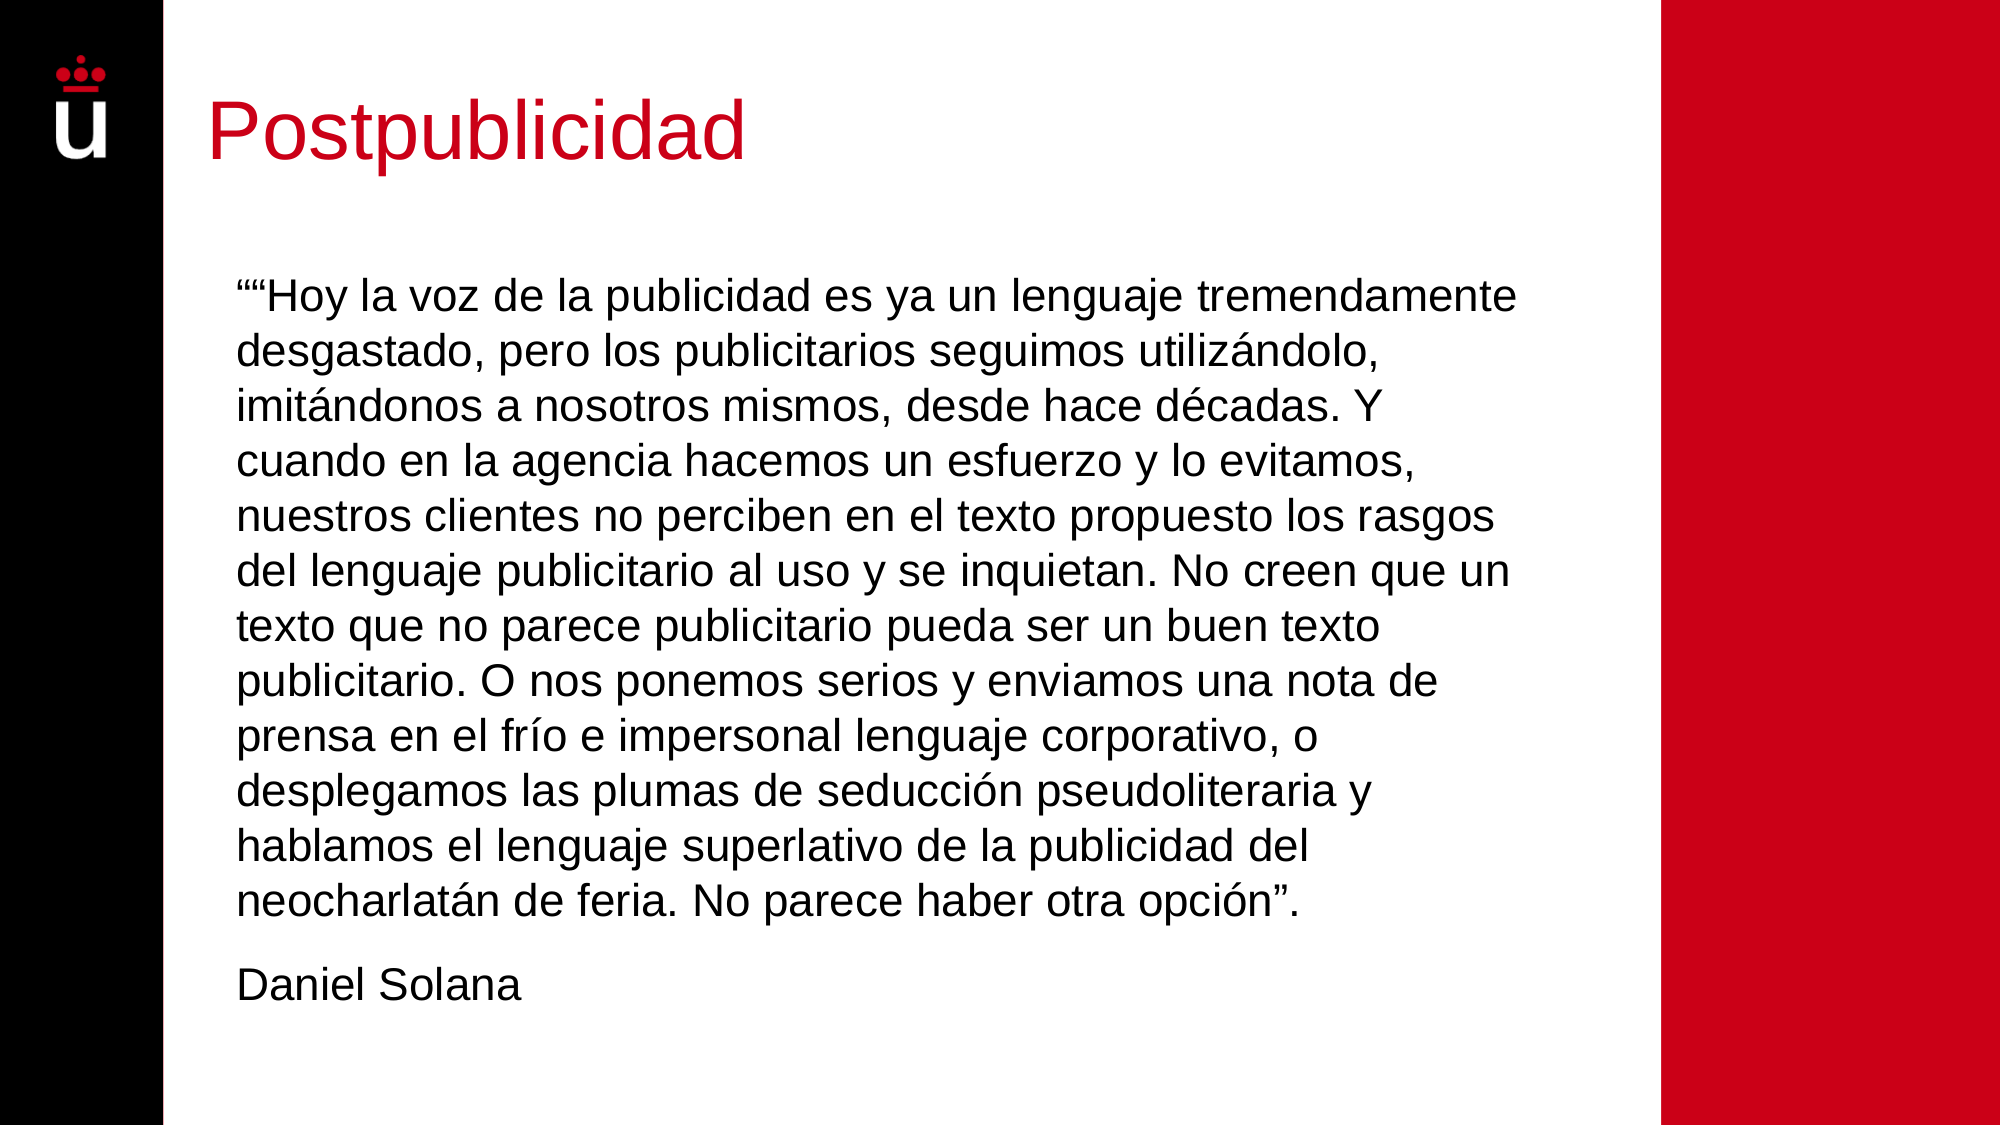

Postpublicidad
# ““Hoy la voz de la publicidad es ya un lenguaje tremendamente desgastado, pero los publicitarios seguimos utilizándolo, imitándonos a nosotros mismos, desde hace décadas. Y cuando en la agencia hacemos un esfuerzo y lo evitamos, nuestros clientes no perciben en el texto propuesto los rasgos del lenguaje publicitario al uso y se inquietan. No creen que un texto que no parece publicitario pueda ser un buen texto publicitario. O nos ponemos serios y enviamos una nota de prensa en el frío e impersonal lenguaje corporativo, o desplegamos las plumas de seducción pseudoliteraria y hablamos el lenguaje superlativo de la publicidad del neocharlatán de feria. No parece haber otra opción”.
Daniel Solana